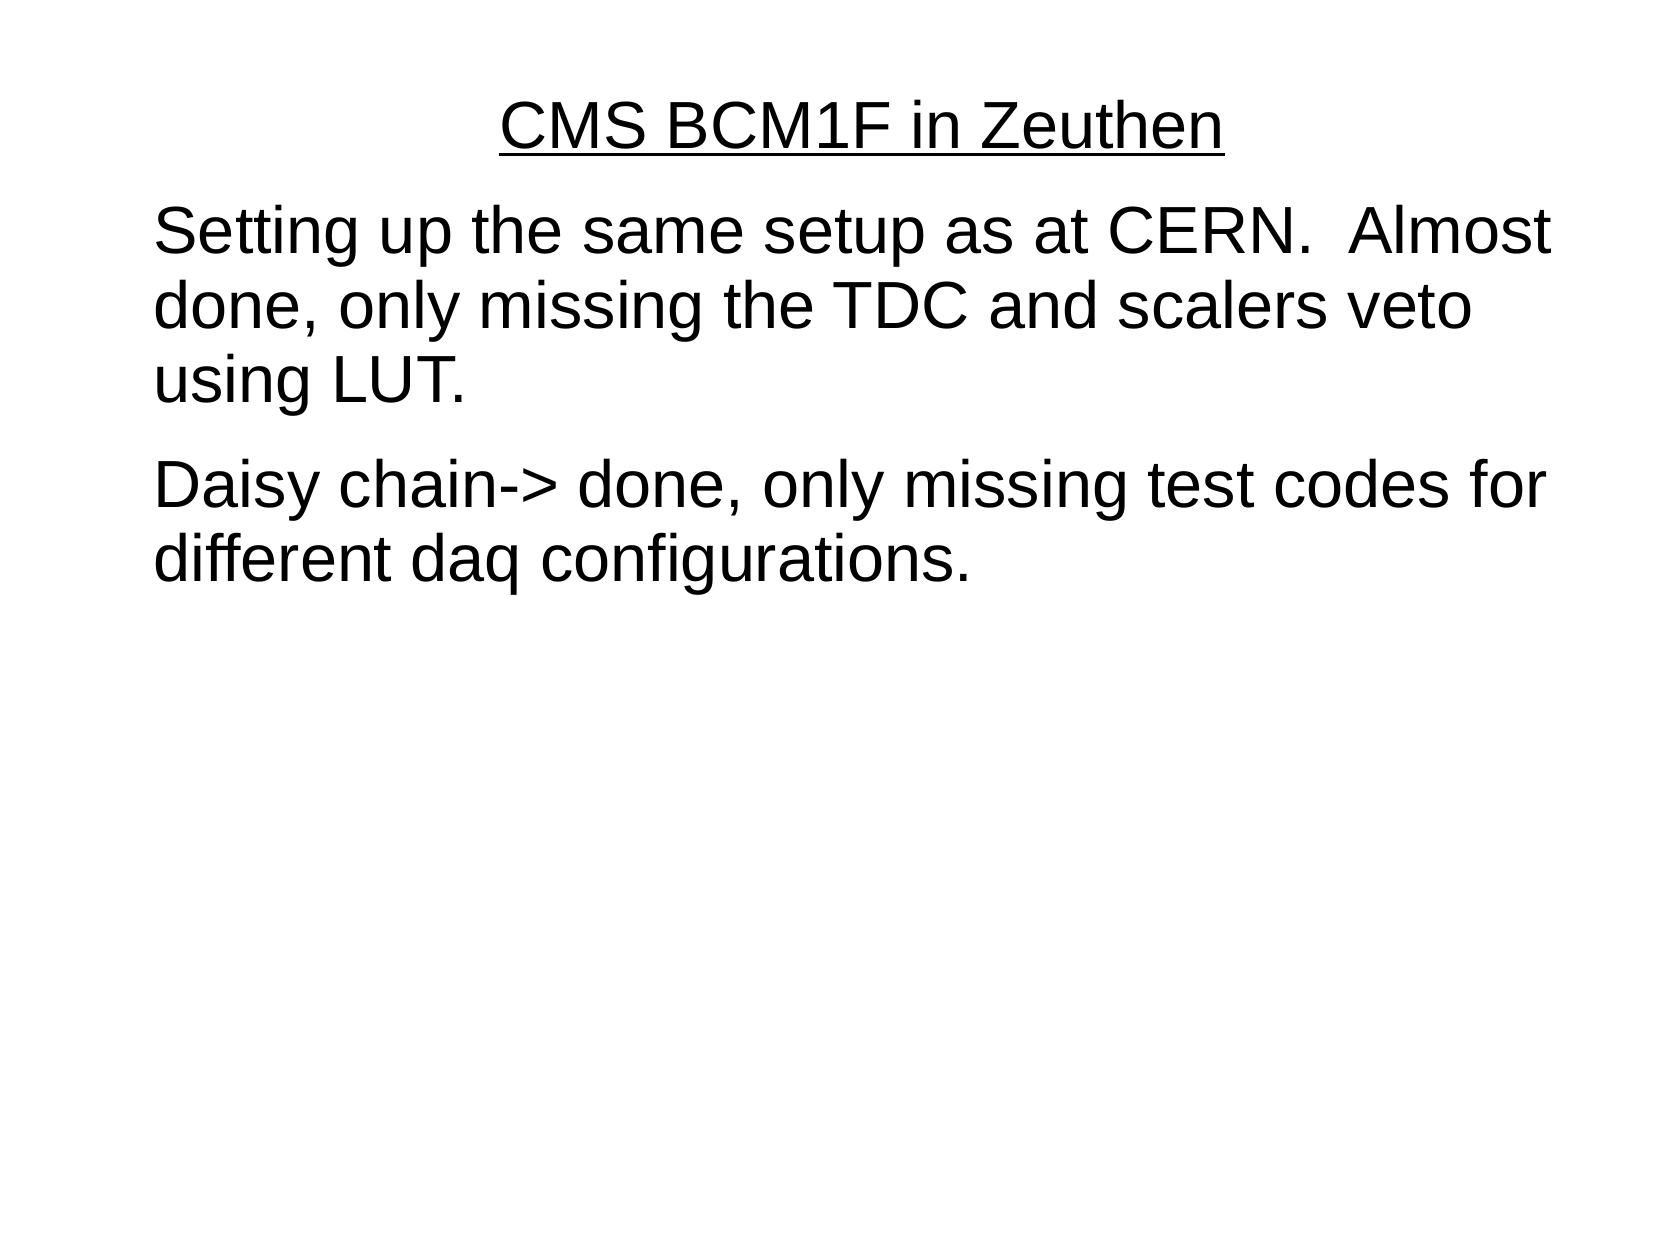

# CMS BCM1F in Zeuthen
Setting up the same setup as at CERN. Almost done, only missing the TDC and scalers veto using LUT.
Daisy chain-> done, only missing test codes for different daq configurations.